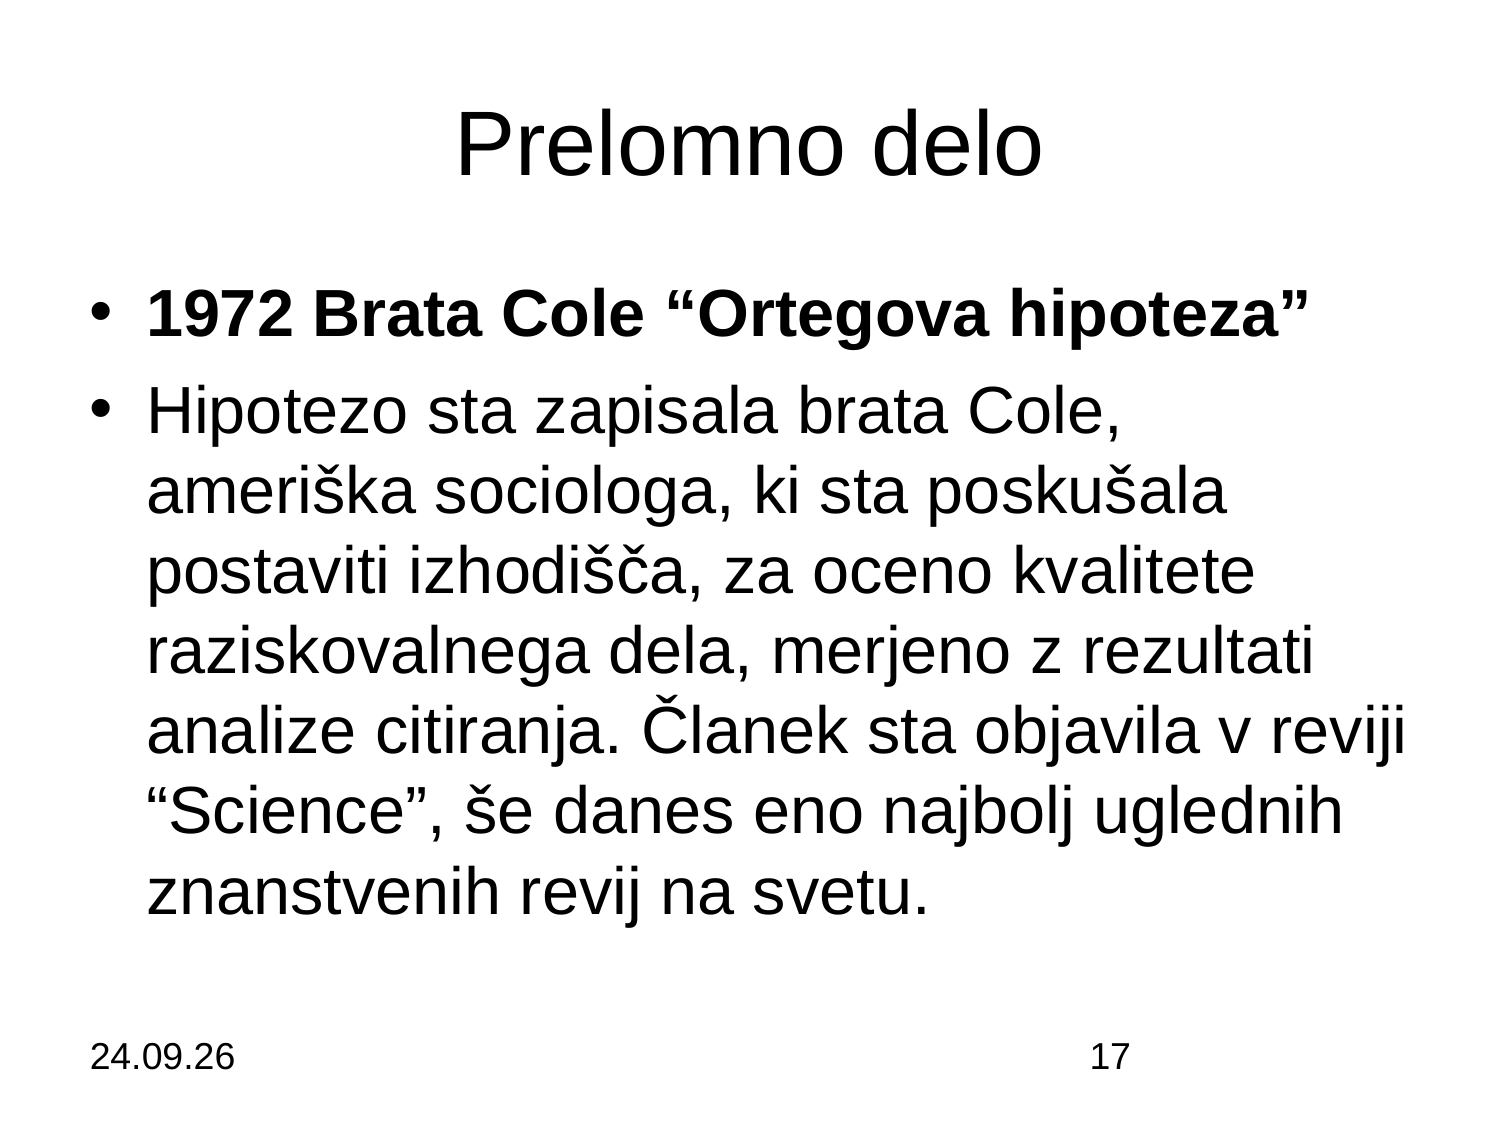

# Prelomno delo
1972 Brata Cole “Ortegova hipoteza”
Hipotezo sta zapisala brata Cole, ameriška sociologa, ki sta poskušala postaviti izhodišča, za oceno kvalitete raziskovalnega dela, merjeno z rezultati analize citiranja. Članek sta objavila v reviji “Science”, še danes eno najbolj uglednih znanstvenih revij na svetu.
17